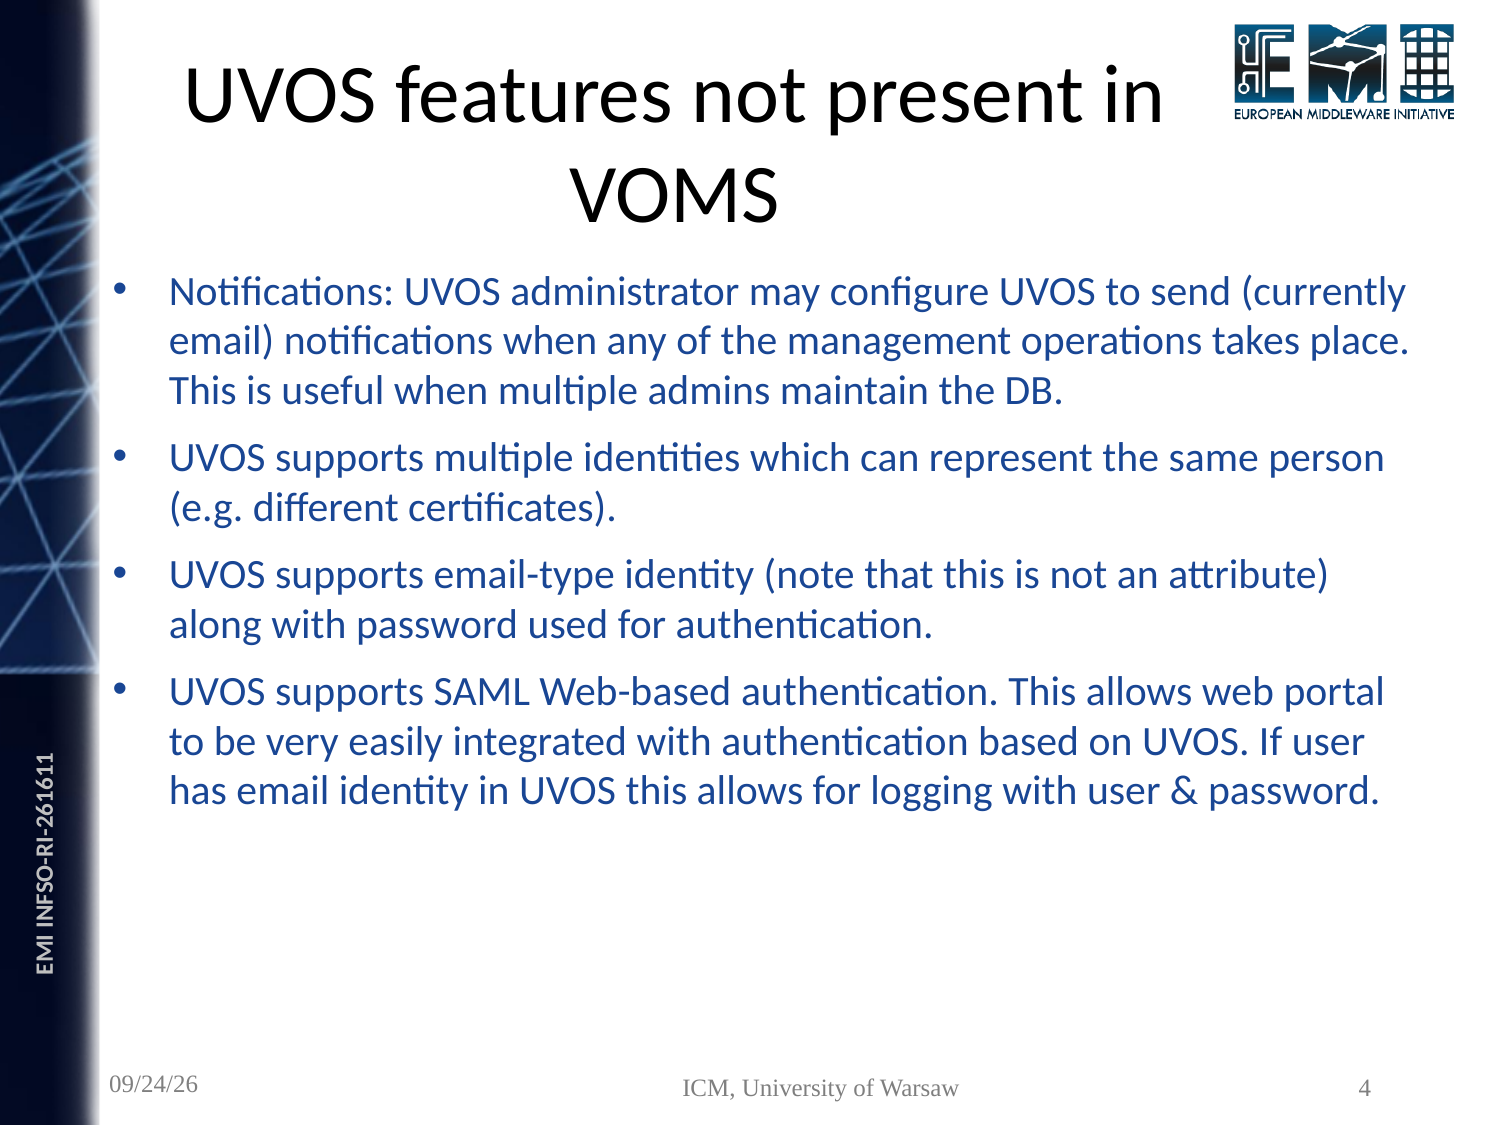

# UVOS features not present in VOMS
Notifications: UVOS administrator may configure UVOS to send (currently email) notifications when any of the management operations takes place. This is useful when multiple admins maintain the DB.
UVOS supports multiple identities which can represent the same person (e.g. different certificates).
UVOS supports email-type identity (note that this is not an attribute) along with password used for authentication.
UVOS supports SAML Web-based authentication. This allows web portal to be very easily integrated with authentication based on UVOS. If user has email identity in UVOS this allows for logging with user & password.
4